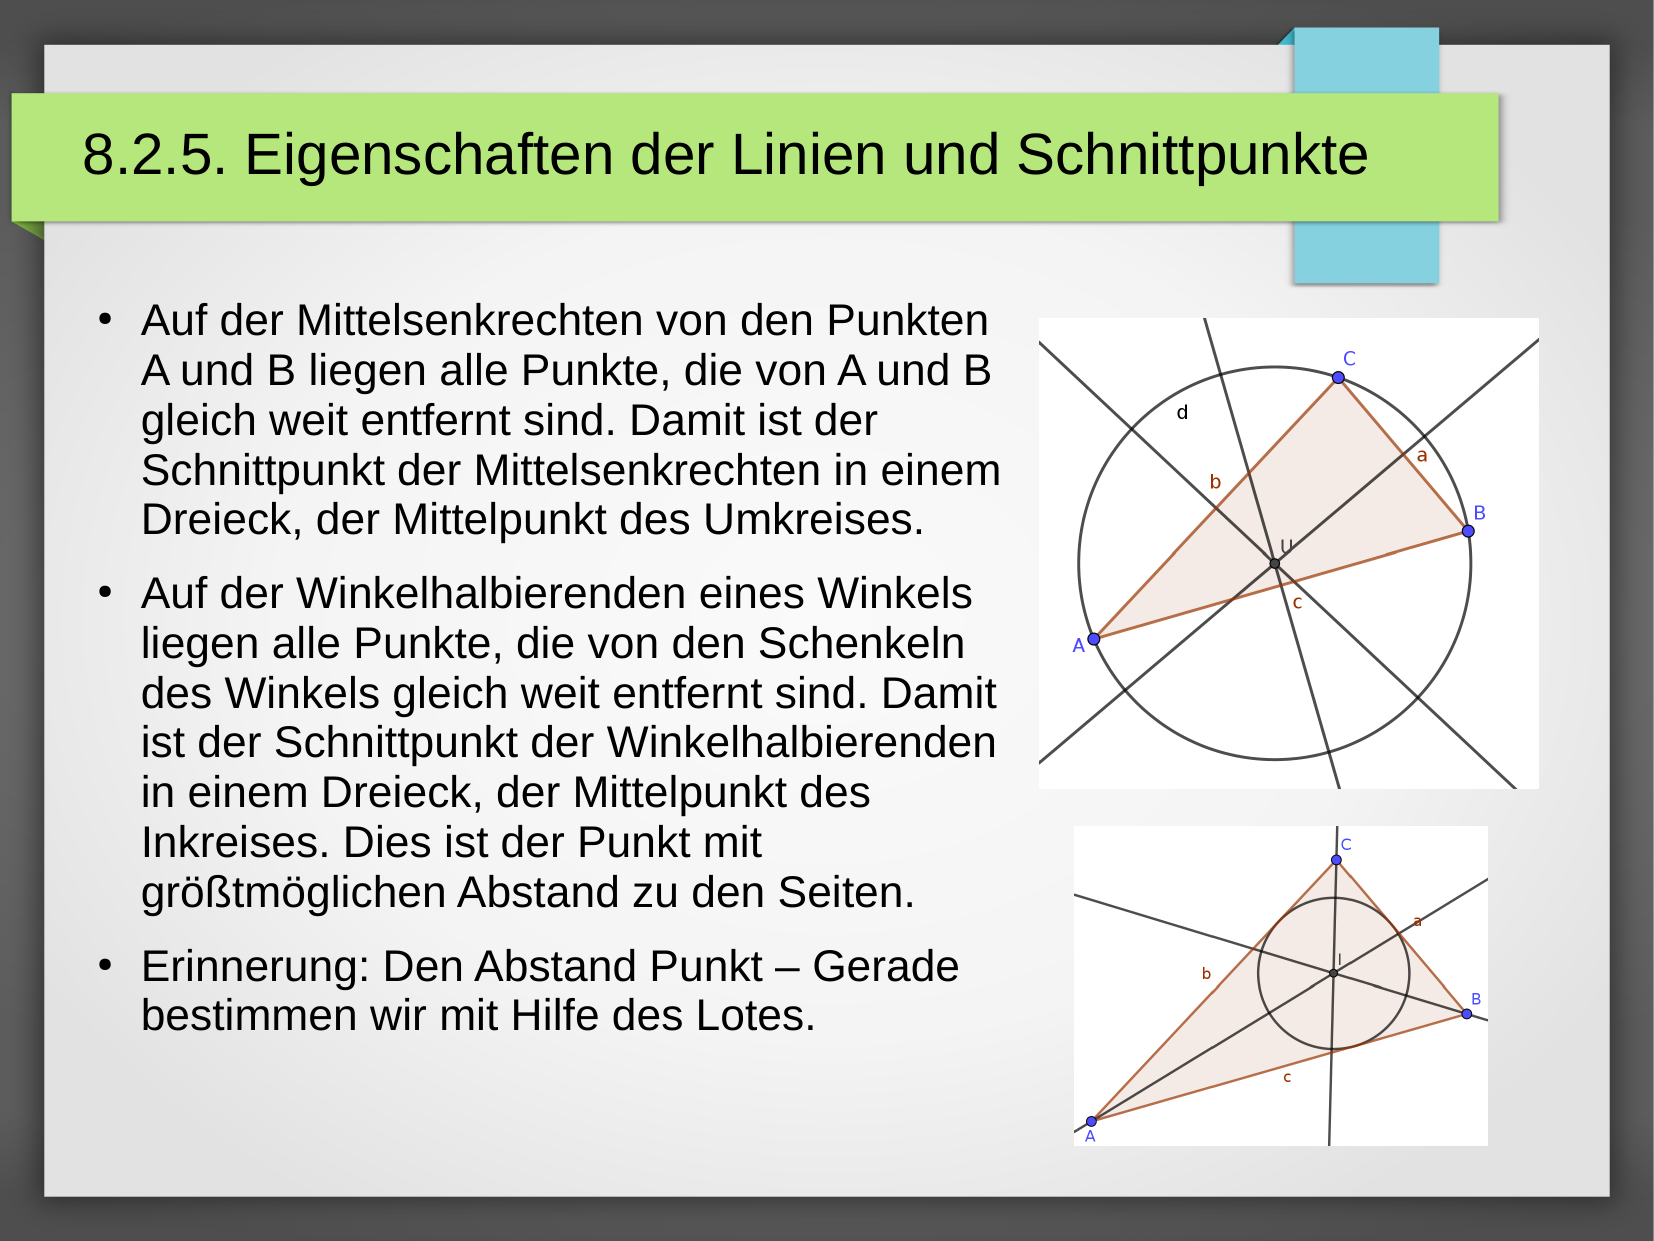

8.2.5. Eigenschaften der Linien und Schnittpunkte
# Auf der Mittelsenkrechten von den Punkten A und B liegen alle Punkte, die von A und B gleich weit entfernt sind. Damit ist der Schnittpunkt der Mittelsenkrechten in einem Dreieck, der Mittelpunkt des Umkreises.
Auf der Winkelhalbierenden eines Winkels liegen alle Punkte, die von den Schenkeln des Winkels gleich weit entfernt sind. Damit ist der Schnittpunkt der Winkelhalbierenden in einem Dreieck, der Mittelpunkt des Inkreises. Dies ist der Punkt mit größtmöglichen Abstand zu den Seiten.
Erinnerung: Den Abstand Punkt – Gerade bestimmen wir mit Hilfe des Lotes.